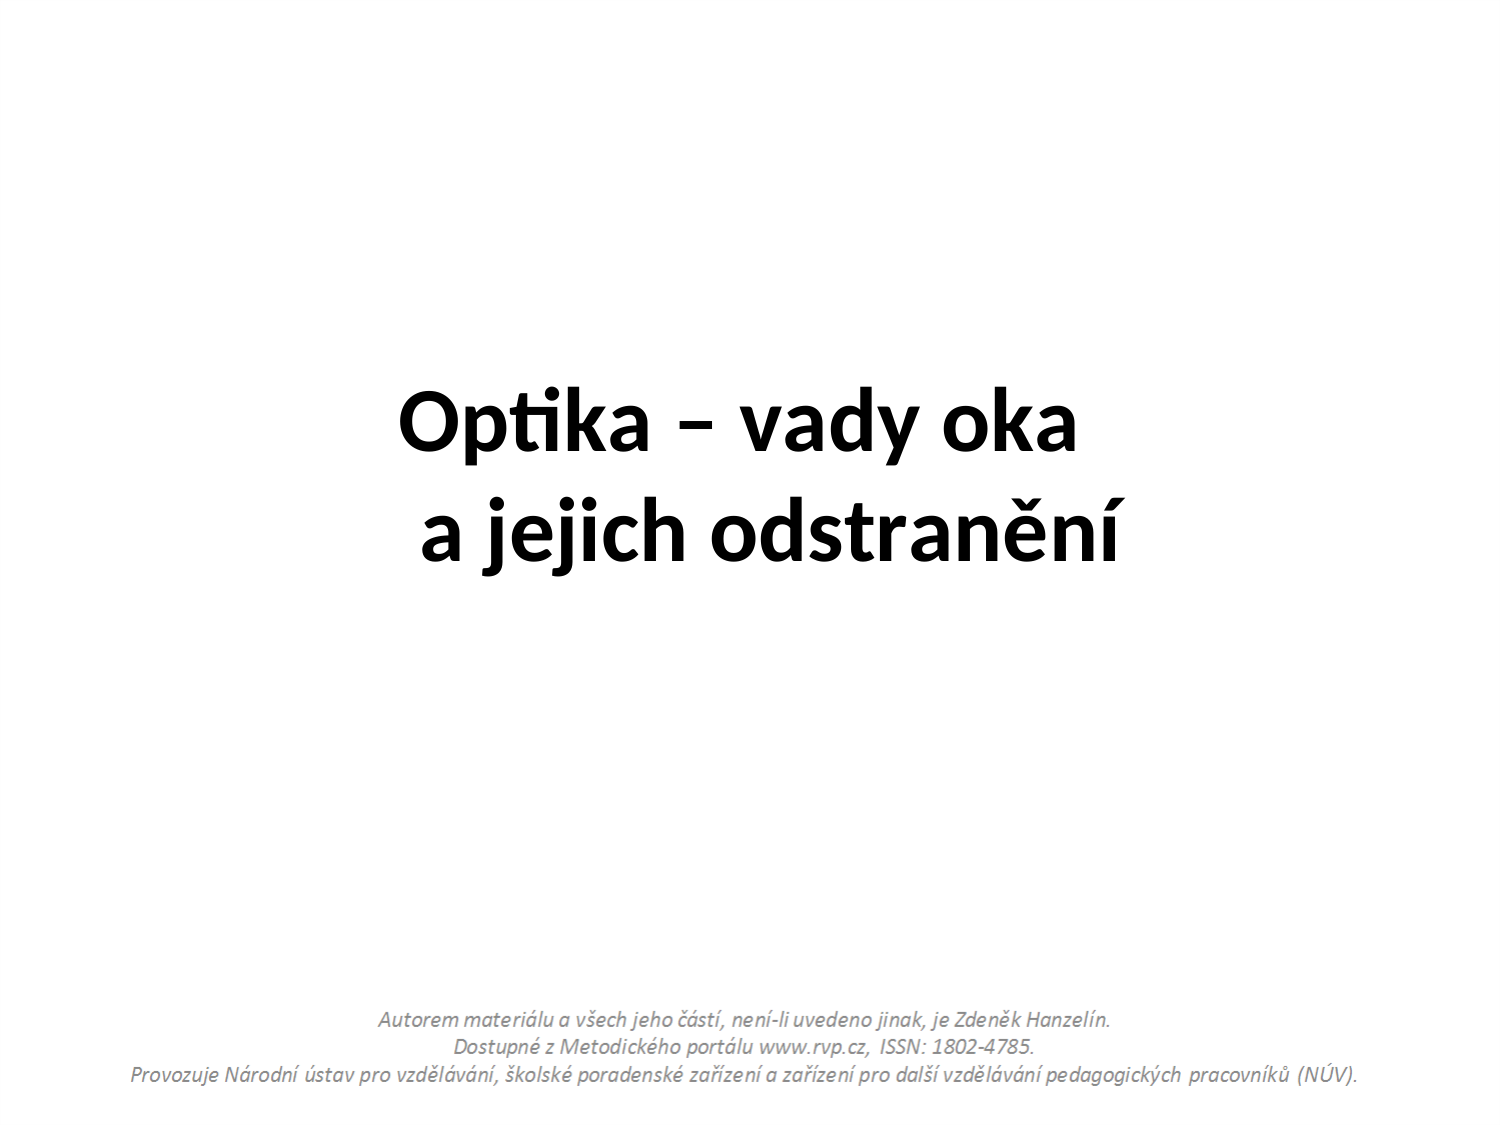

Optika – vady oka
 a jejich odstranění